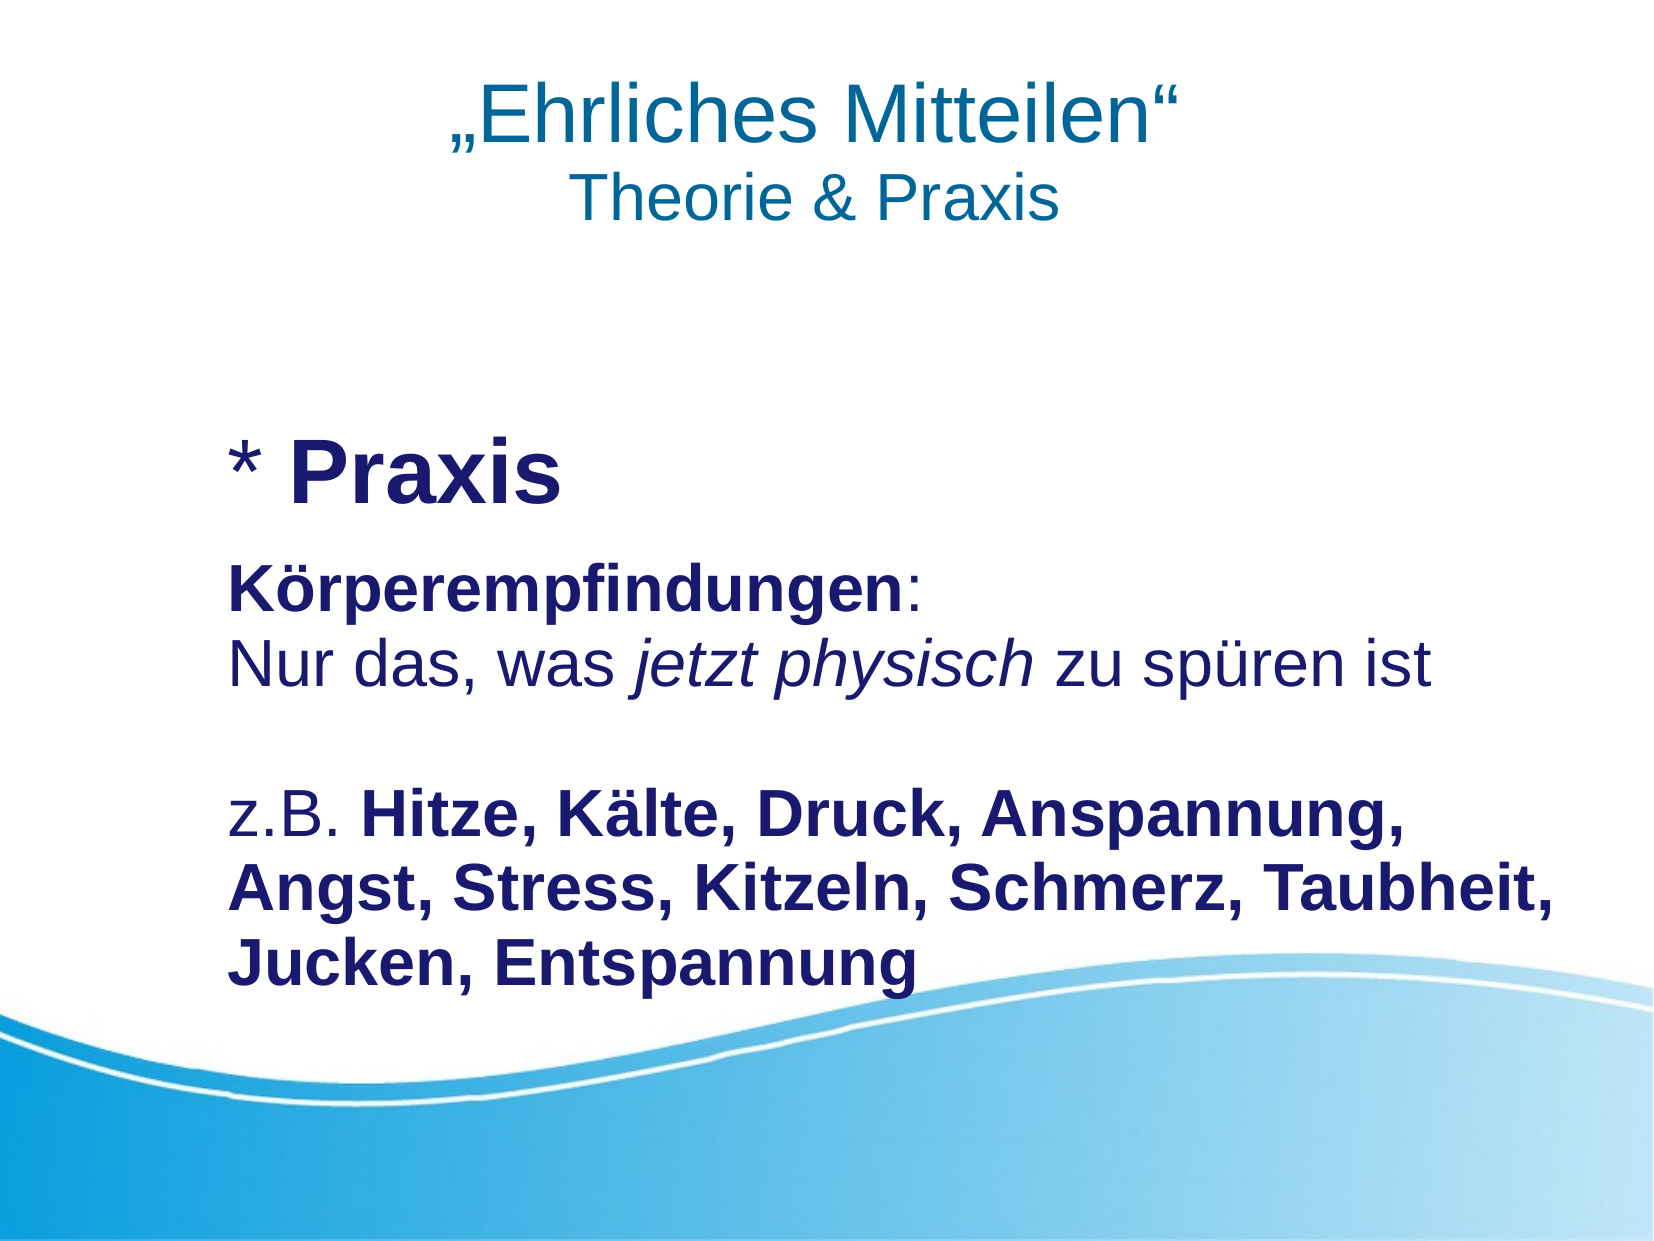

# „Ehrliches Mitteilen“ Theorie & Praxis
* Praxis
Körperempfindungen:
Nur das, was jetzt physisch zu spüren ist
z.B. Hitze, Kälte, Druck, Anspannung, Angst, Stress, Kitzeln, Schmerz, Taubheit, Jucken, Entspannung